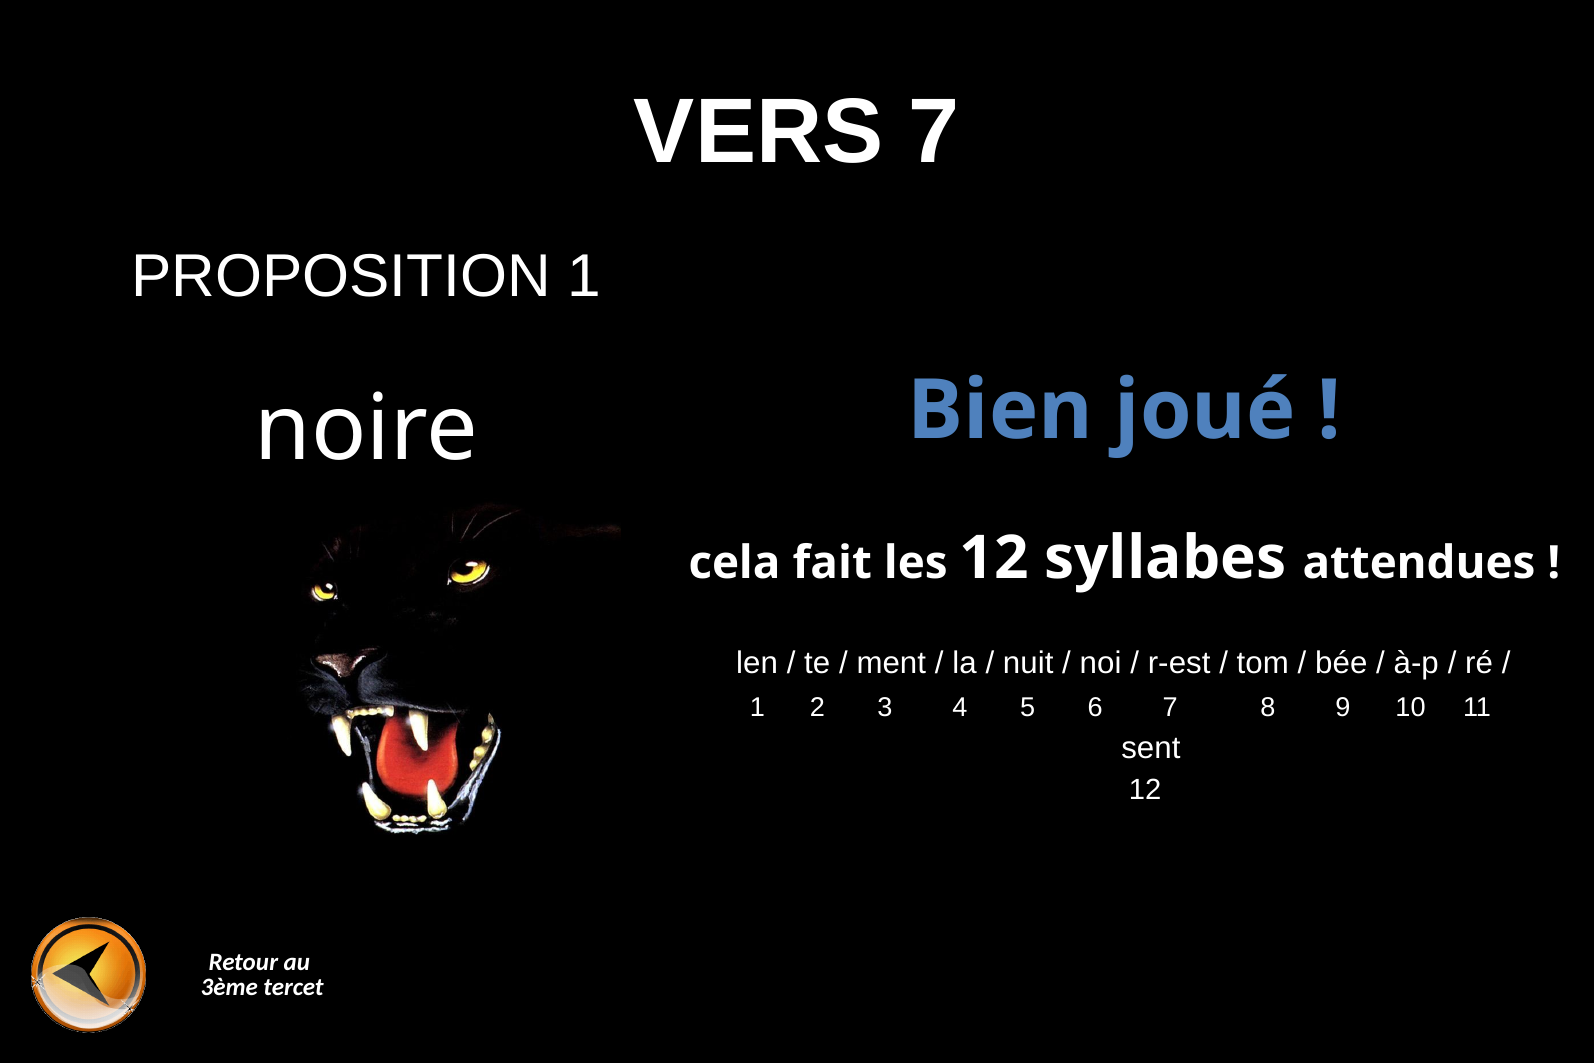

# VERS 7
PROPOSITION 1
noire
Bien joué !
cela fait les 12 syllabes attendues !
len / te / ment / la / nuit / noi / r-est / tom / bée / à-p / ré /
 1 2 3 4 5 6 7 8 9 10 11
 sent
 12
Retour au
3ème tercet